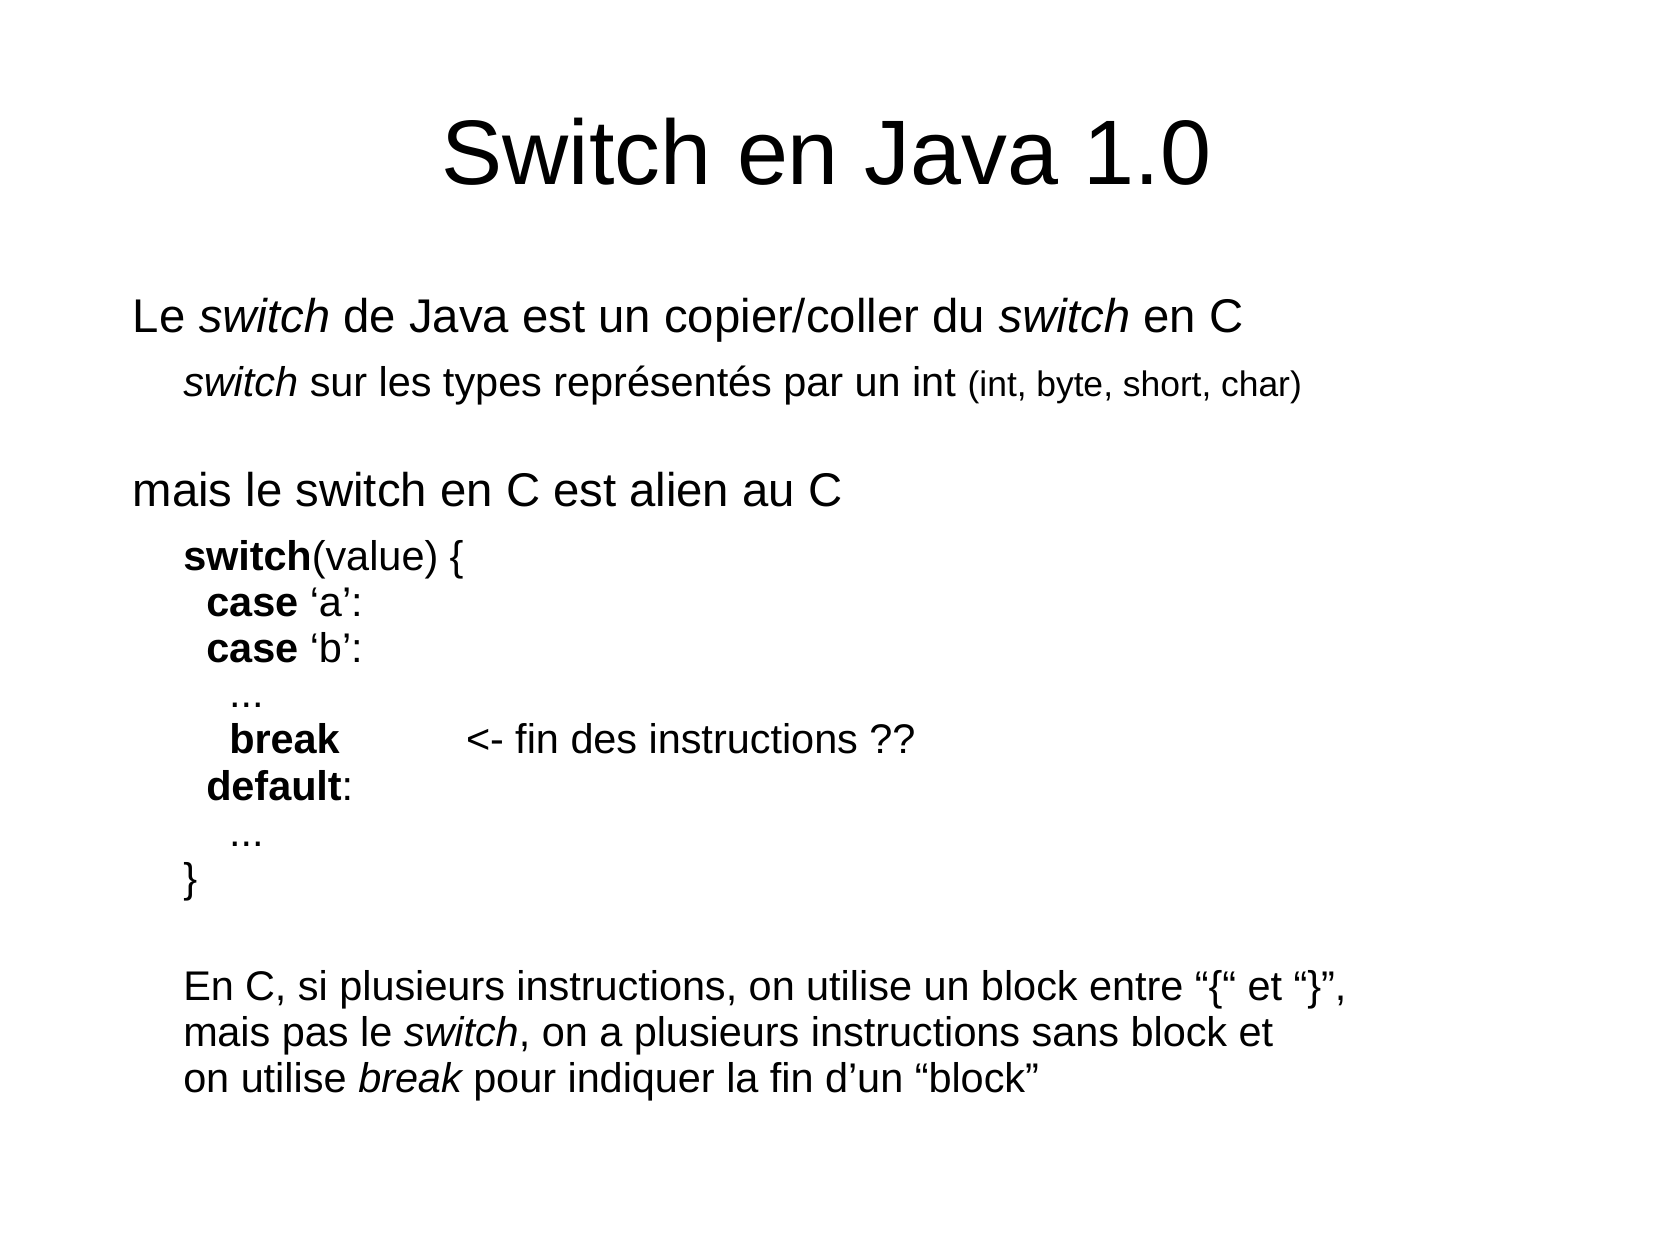

# Switch en Java 1.0
Le switch de Java est un copier/coller du switch en C
switch sur les types représentés par un int (int, byte, short, char)
mais le switch en C est alien au C
switch(value) {
 case ‘a’:
 case ‘b’:
 ...
 break <- fin des instructions ??
 default:
 ...
}
En C, si plusieurs instructions, on utilise un block entre “{“ et “}”,
mais pas le switch, on a plusieurs instructions sans block et
on utilise break pour indiquer la fin d’un “block”